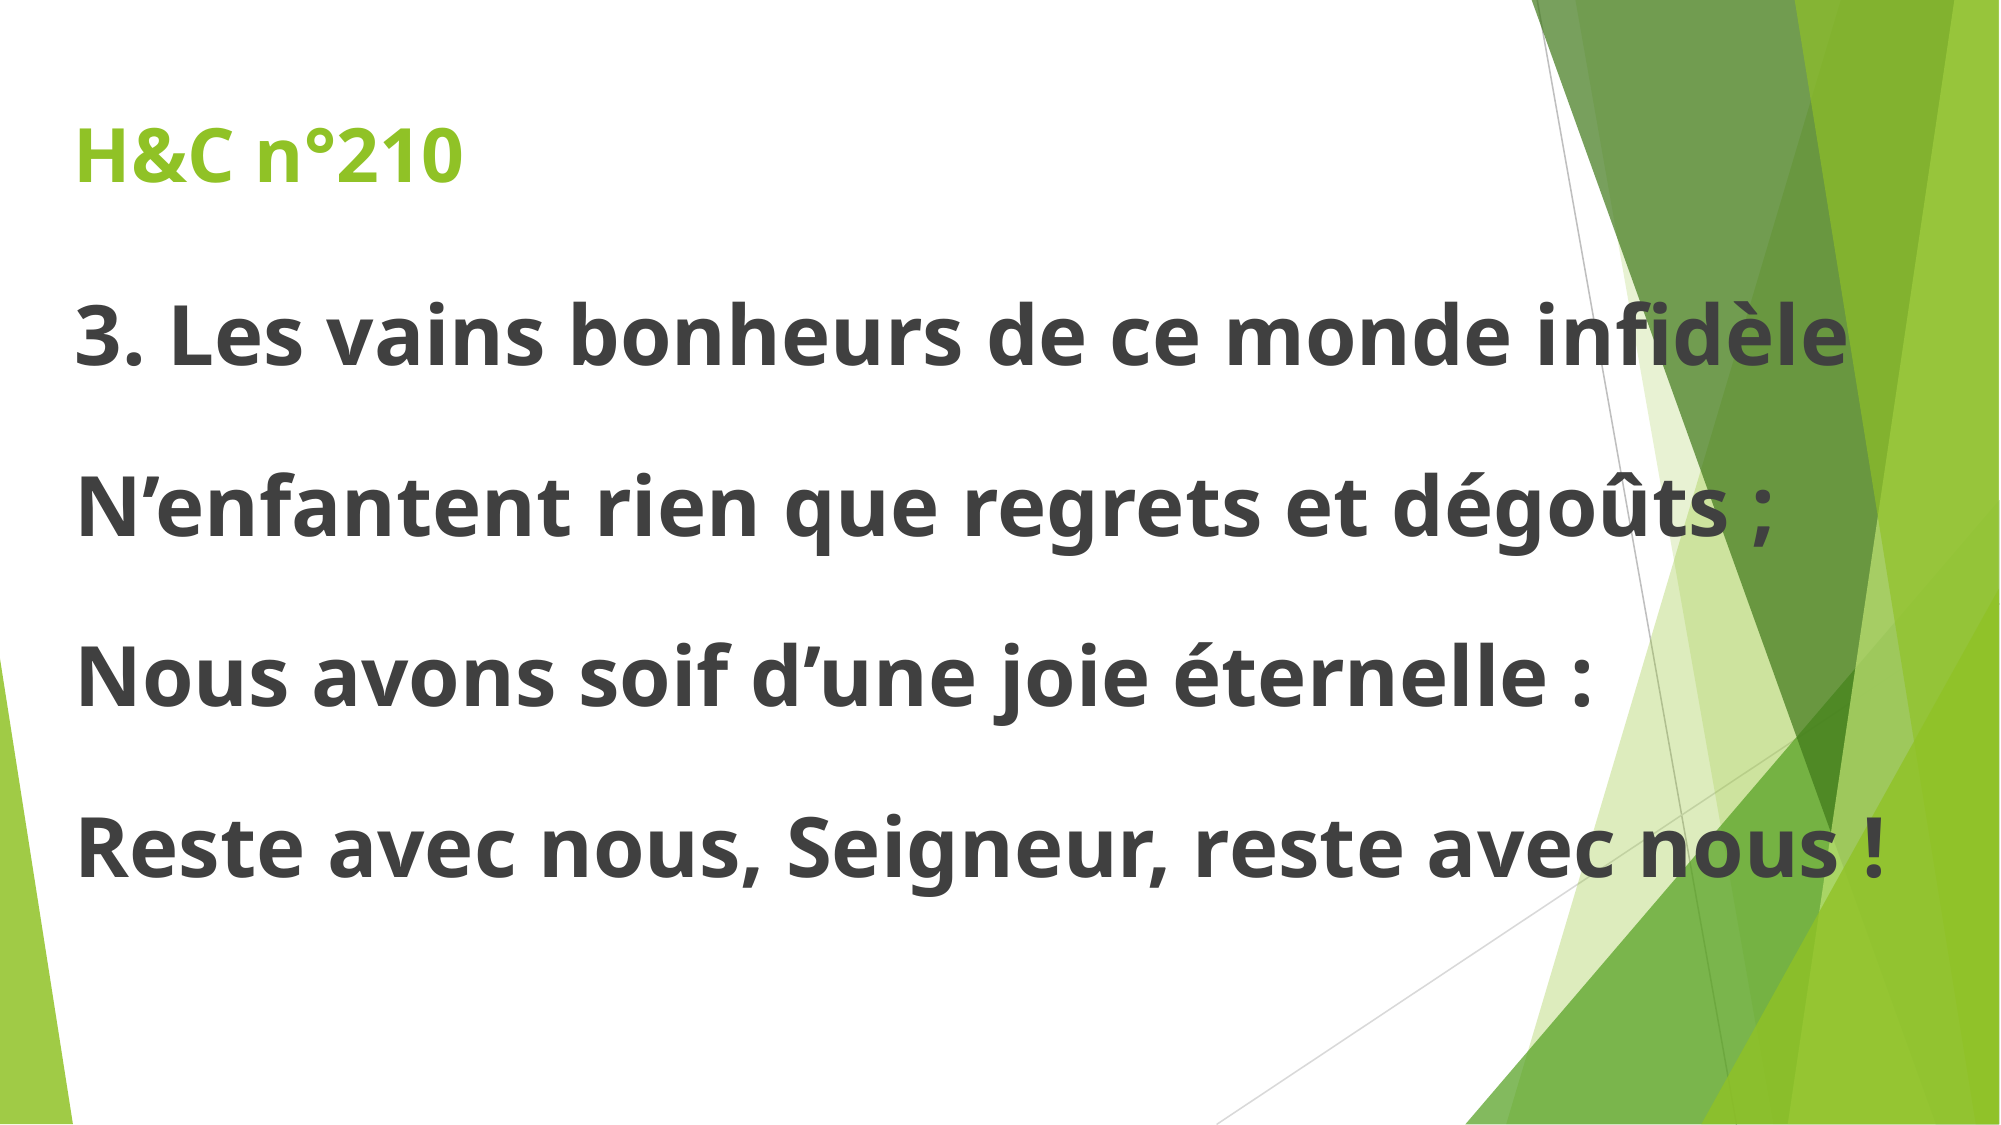

H&C n°210
3. Les vains bonheurs de ce monde infidèle
N’enfantent rien que regrets et dégoûts ;
Nous avons soif d’une joie éternelle :
Reste avec nous, Seigneur, reste avec nous !